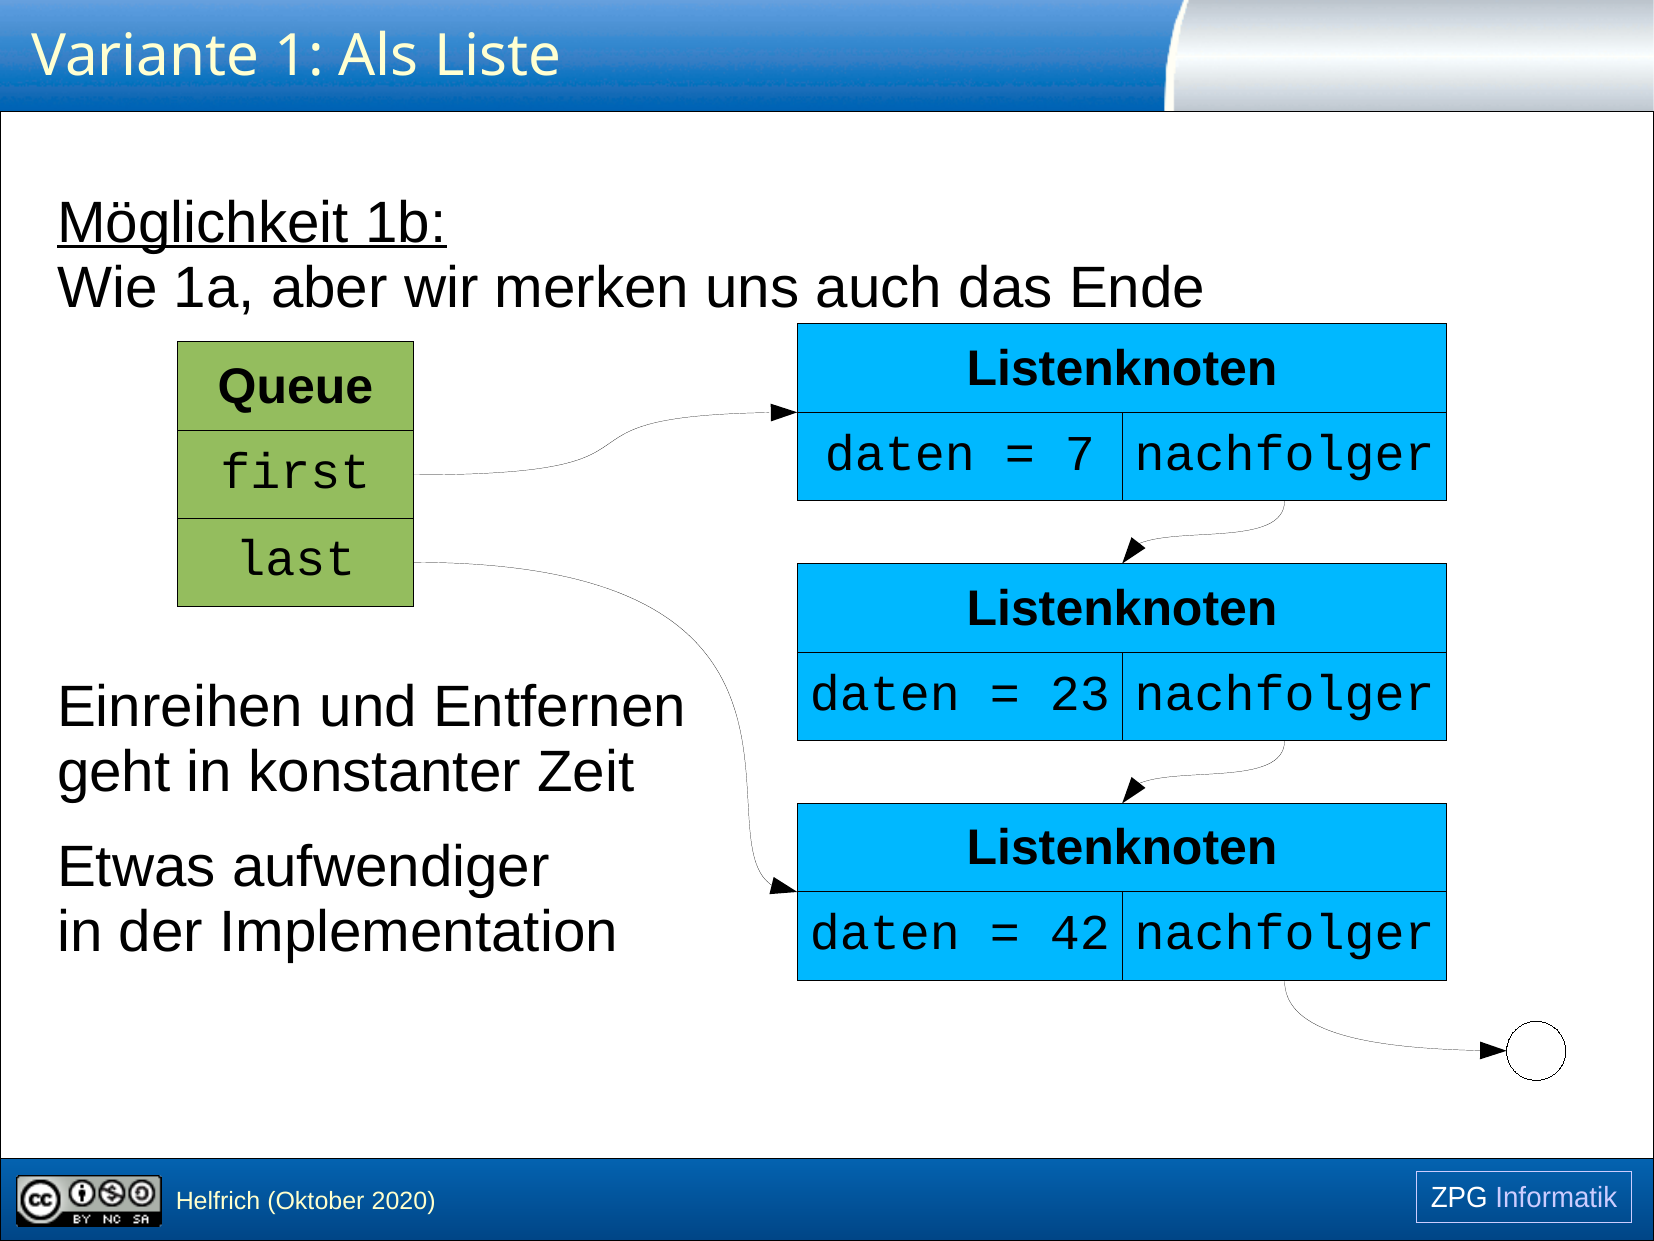

# Variante 1: Als Liste
Möglichkeit 1b:
Wie 1a, aber wir merken uns auch das Ende
Einreihen und Entfernen
geht in konstanter Zeit
Etwas aufwendiger
in der Implementation
Listenknoten
daten = 7
nachfolger
Queue
first
last
Listenknoten
daten = 23
nachfolger
Listenknoten
daten = 42
nachfolger